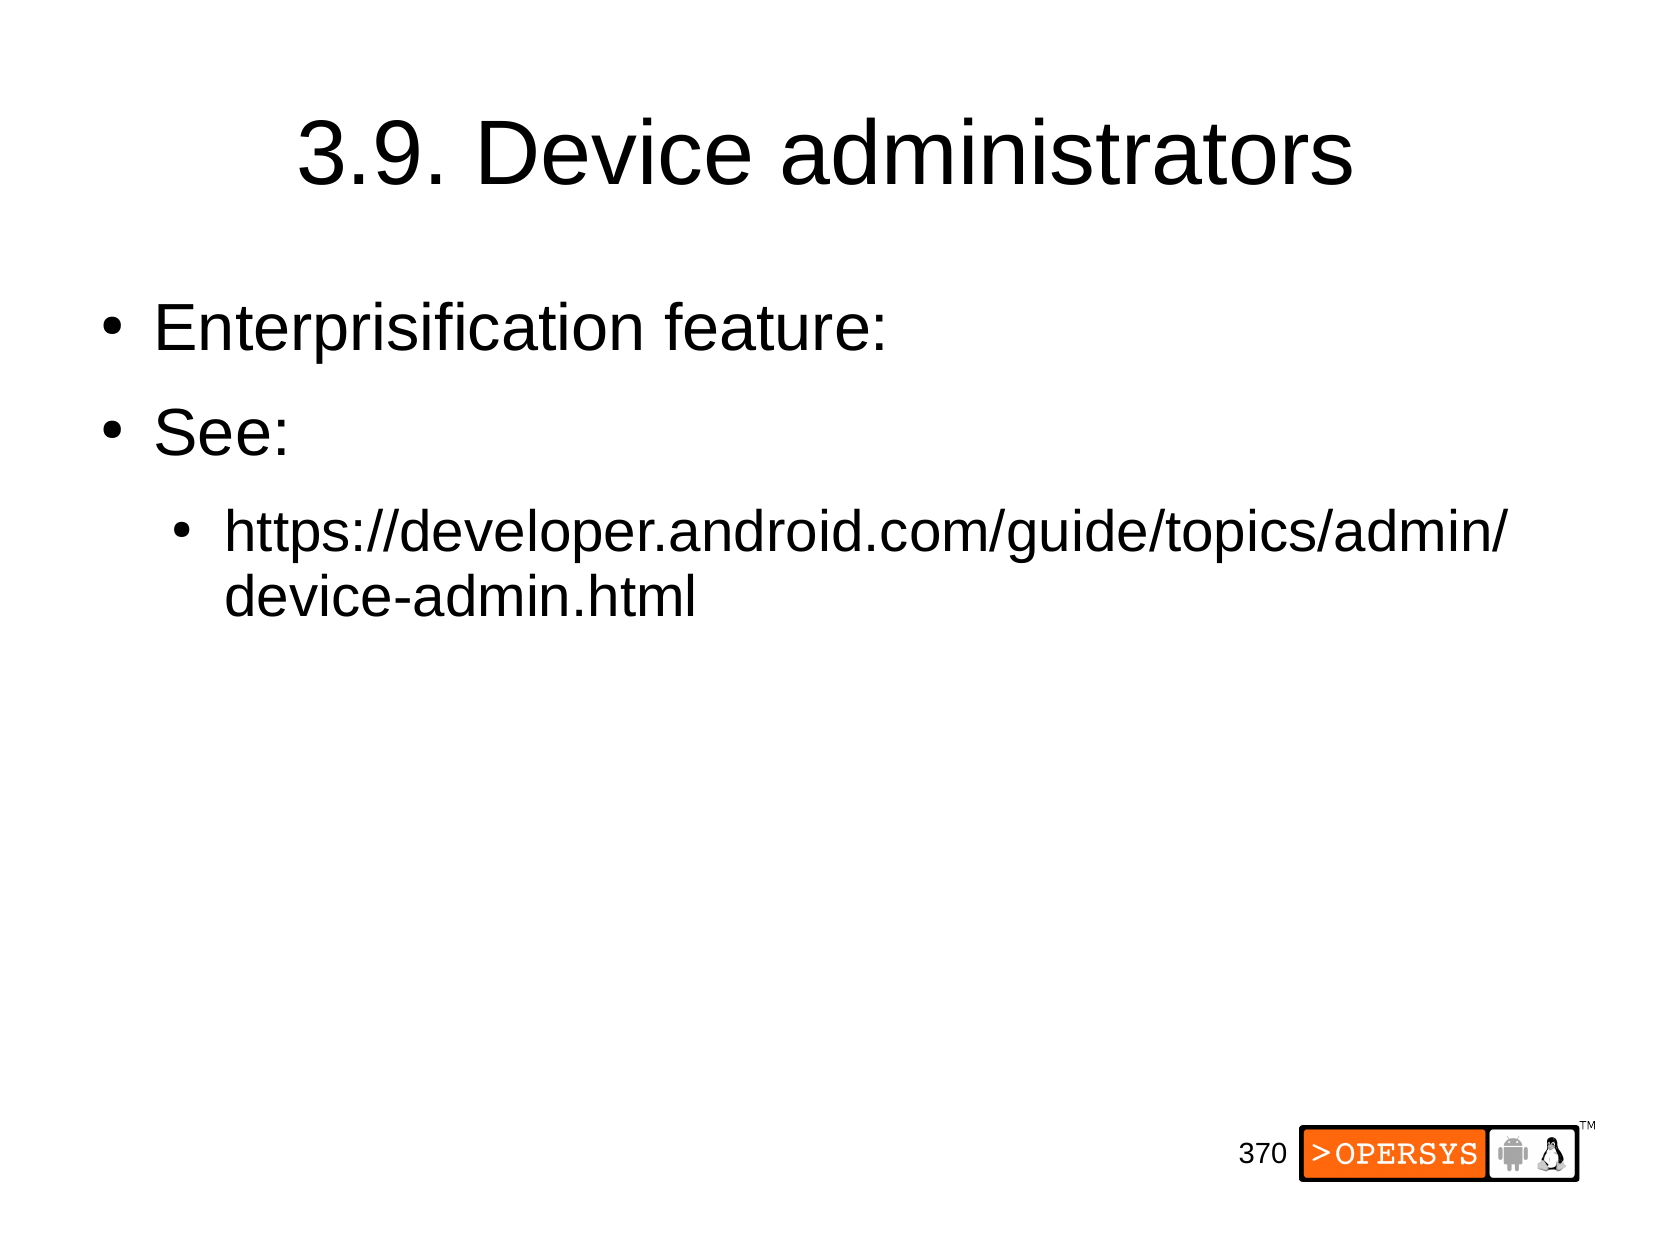

# 3.9. Device administrators
Enterprisification feature:
See:
https://developer.android.com/guide/topics/admin/device-admin.html